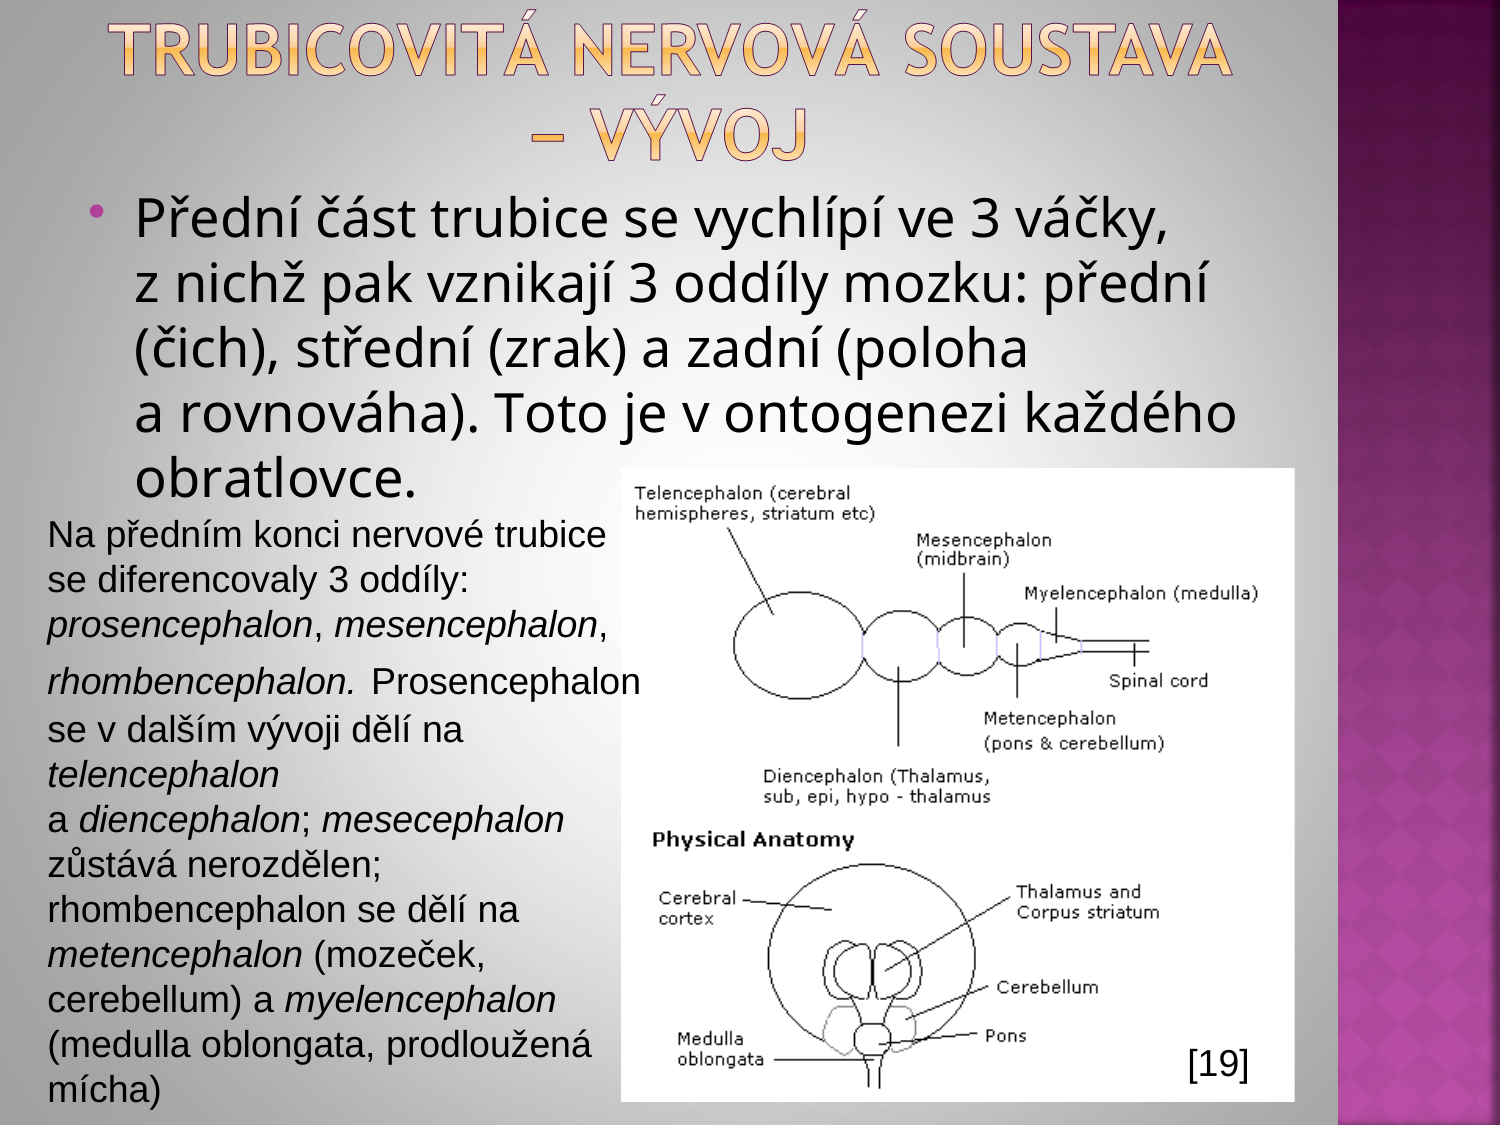

# Přední část trubice se vychlípí ve 3 váčky, z nichž pak vznikají 3 oddíly mozku: přední (čich), střední (zrak) a zadní (poloha a rovnováha). Toto je v ontogenezi každého obratlovce.
Na předním konci nervové trubice se diferencovaly 3 oddíly: prosencephalon, mesencephalon, rhombencephalon. Prosencephalon se v dalším vývoji dělí na telencephalon
a diencephalon; mesecephalon zůstává nerozdělen; rhombencephalon se dělí na metencephalon (mozeček, cerebellum) a myelencephalon (medulla oblongata, prodloužená mícha)
[19]